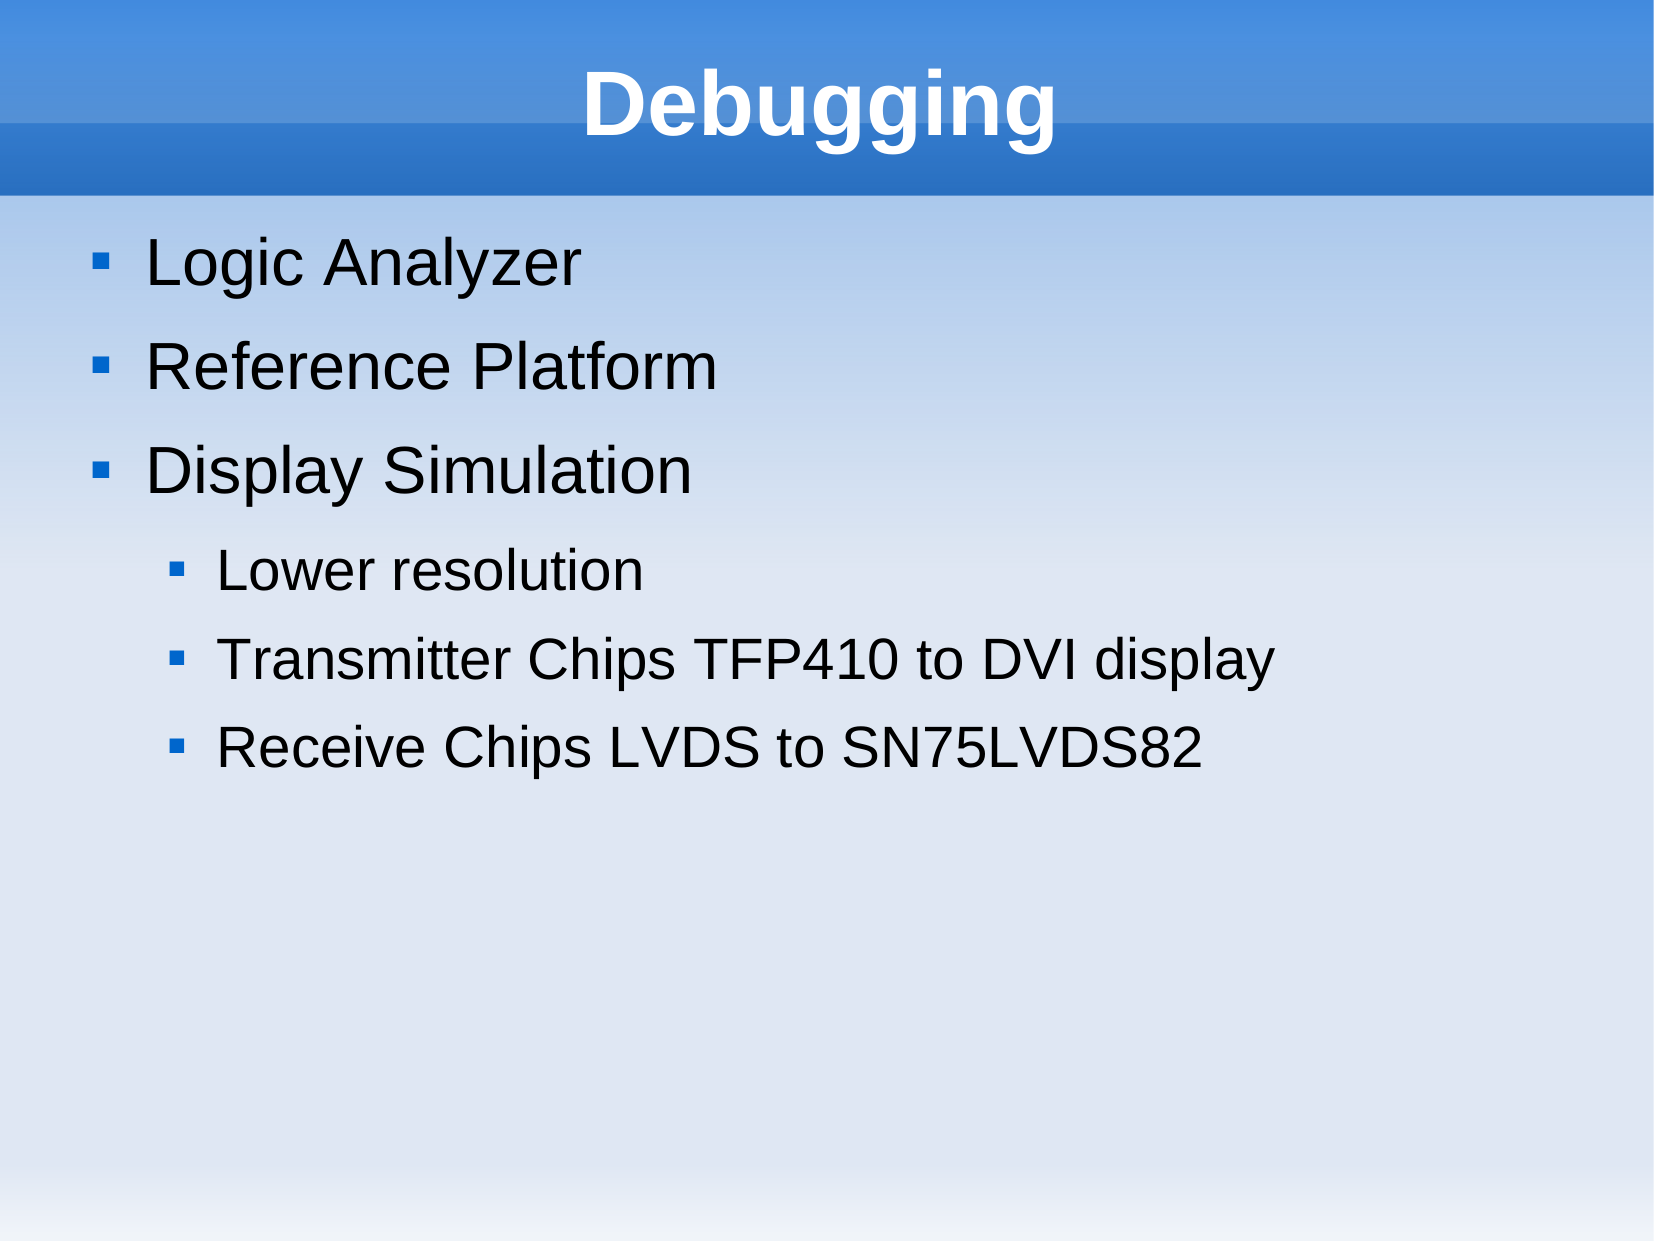

# Debugging
Logic Analyzer
Reference Platform
Display Simulation
Lower resolution
Transmitter Chips TFP410 to DVI display
Receive Chips LVDS to SN75LVDS82